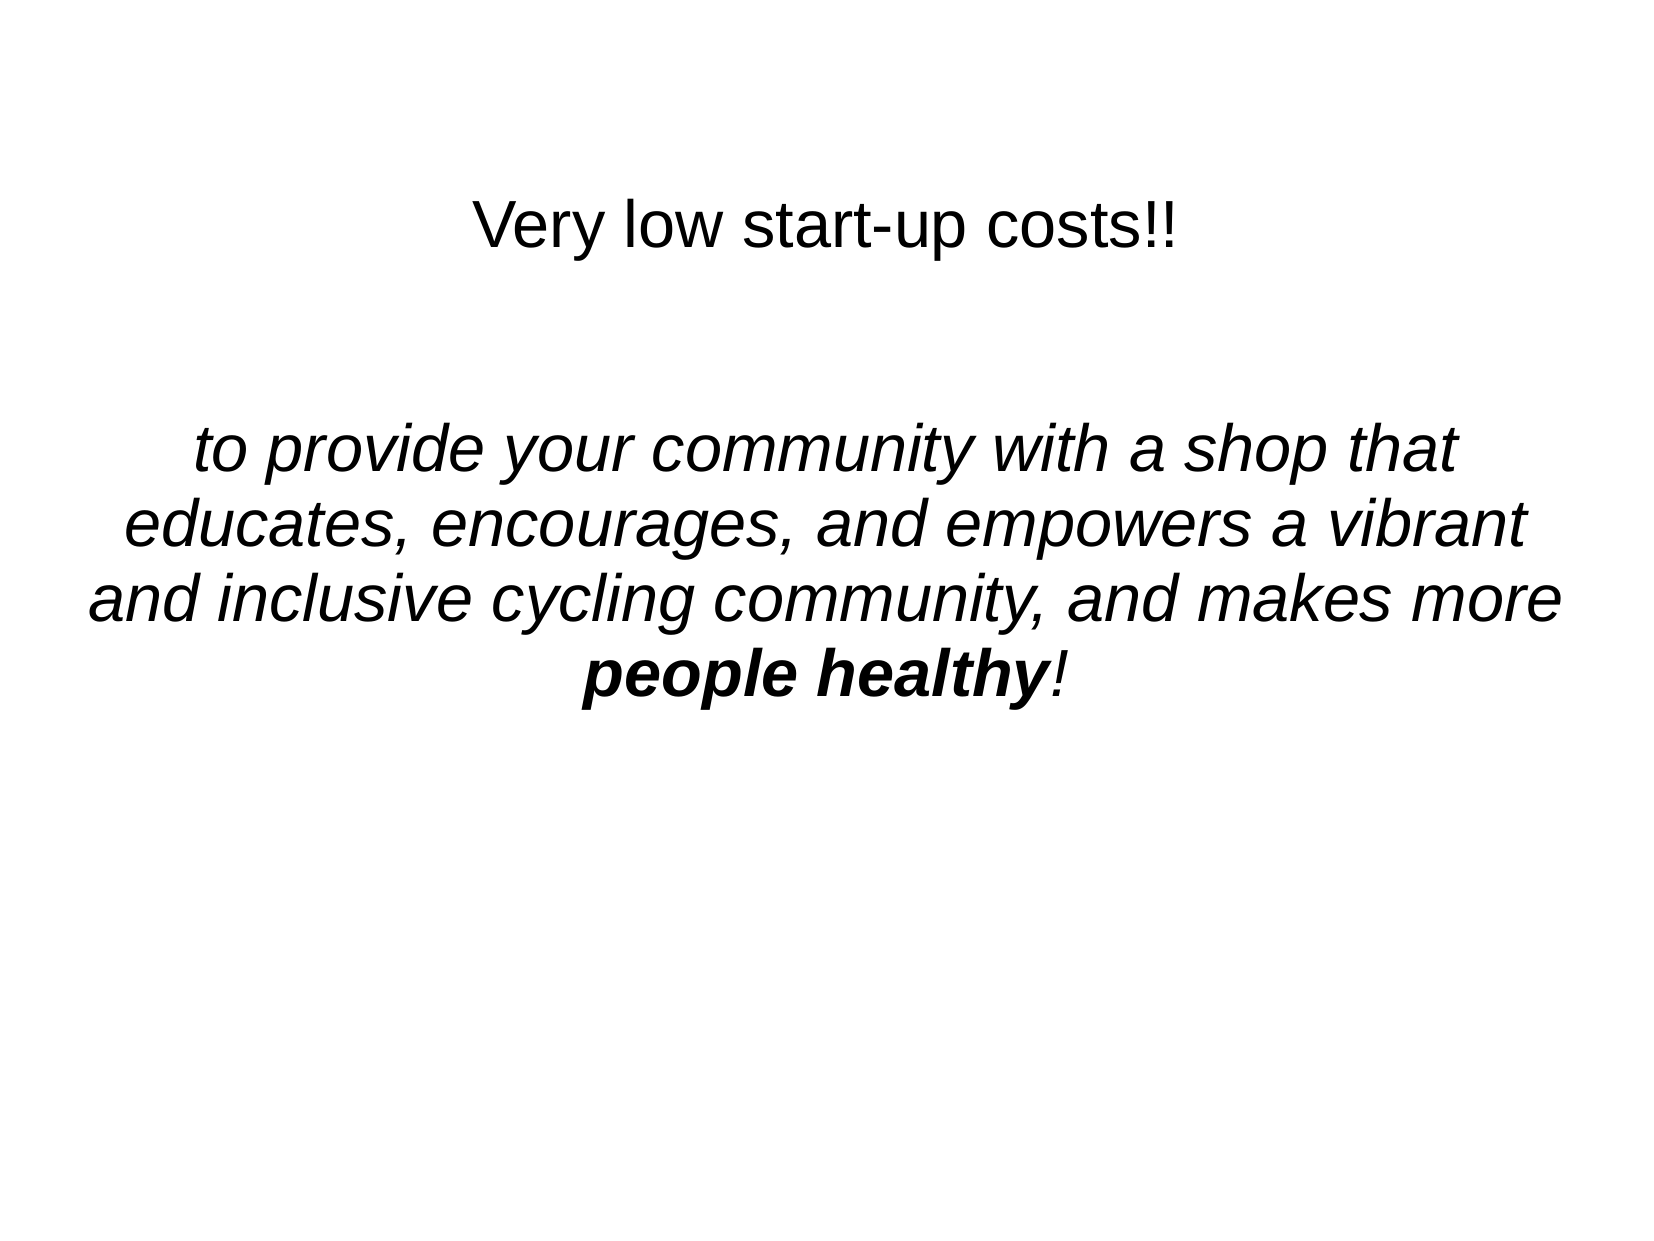

# Very low start-up costs!!
to provide your community with a shop that educates, encourages, and empowers a vibrant and inclusive cycling community, and makes more people healthy!